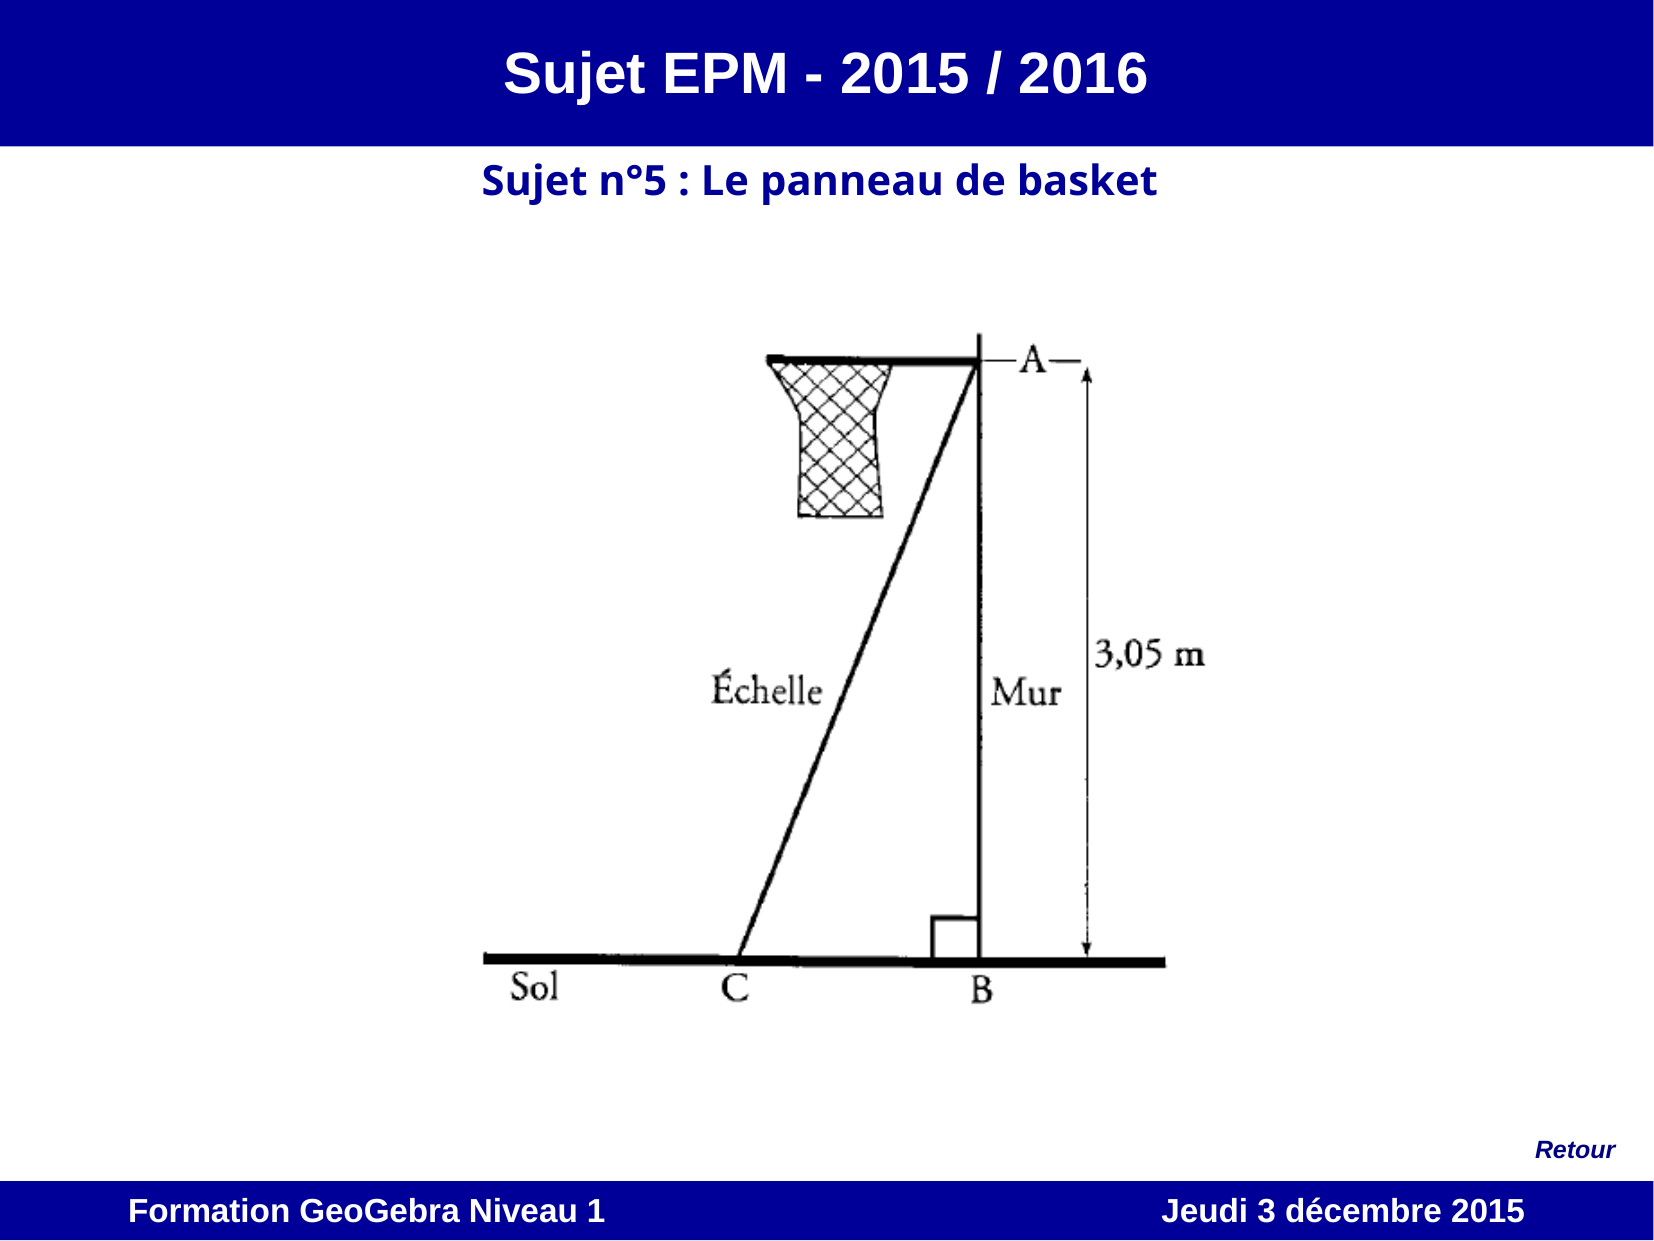

# Sujet EPM - 2015 / 2016
Sujet n°5 : Le panneau de basket
Retour
Formation GeoGebra Niveau 1								Jeudi 3 décembre 2015